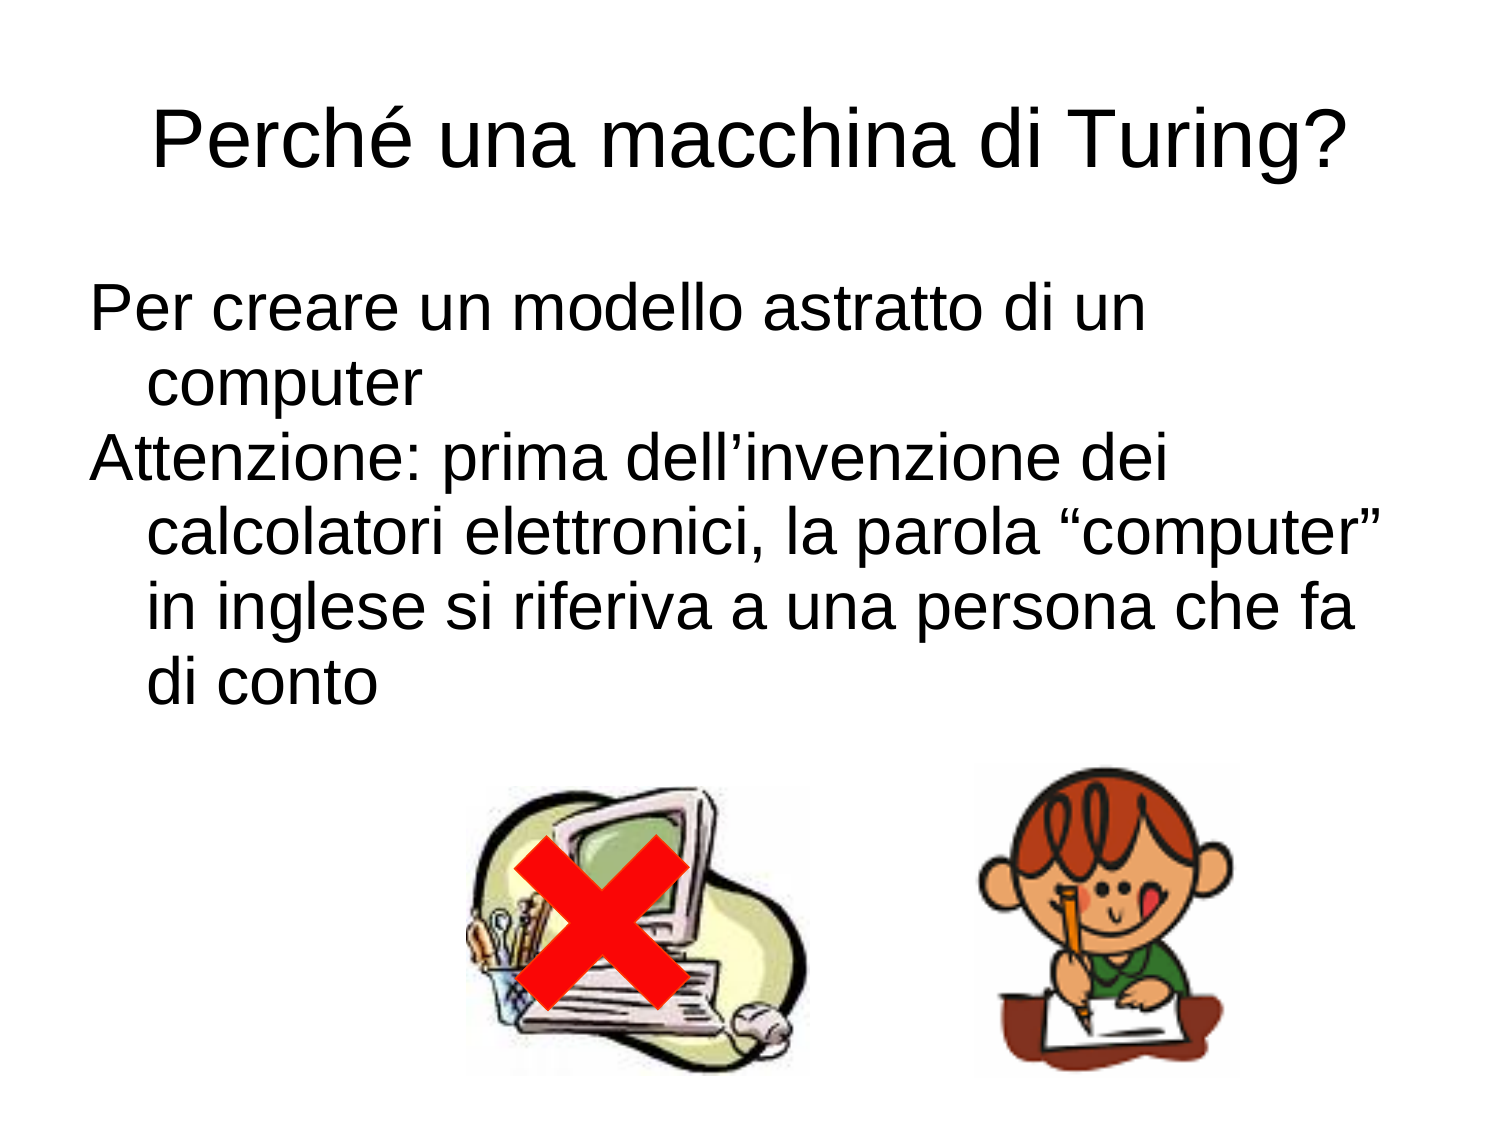

# Perché una macchina di Turing?
Per creare un modello astratto di un computer
Attenzione: prima dell’invenzione dei calcolatori elettronici, la parola “computer” in inglese si riferiva a una persona che fa di conto